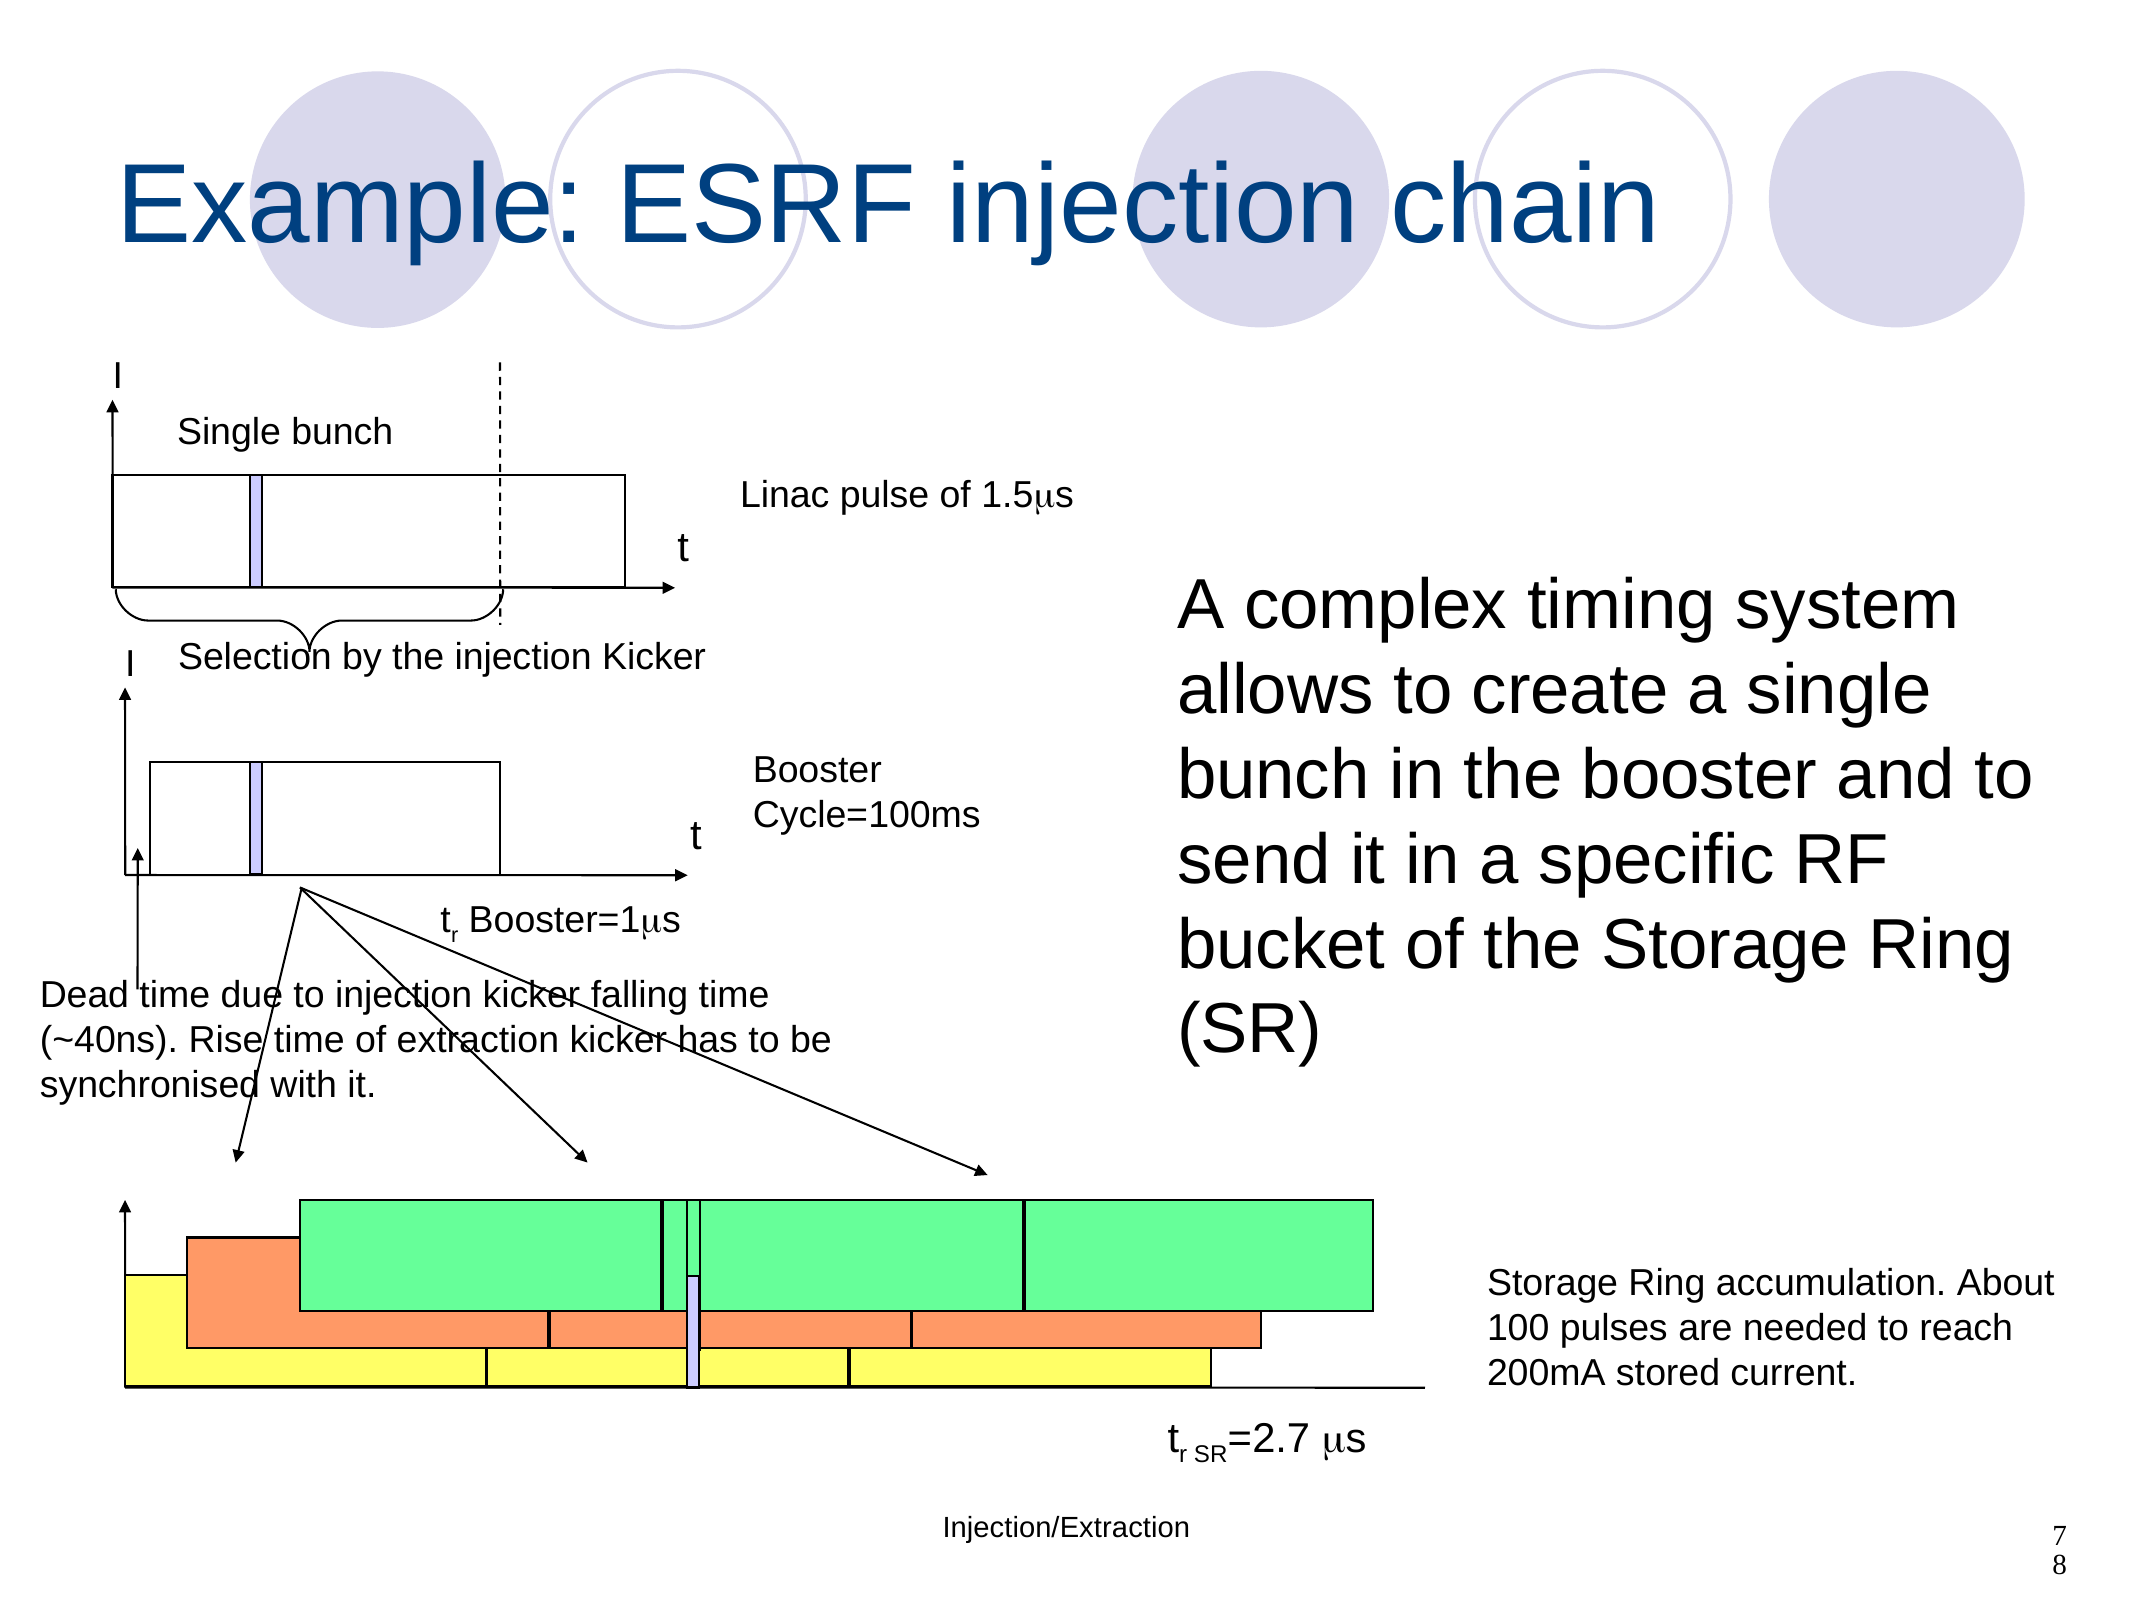

# Example: ESRF injection chain
I
Single bunch
Linac pulse of 1.5s
t
A complex timing system allows to create a single bunch in the booster and to send it in a specific RF bucket of the Storage Ring (SR)
Selection by the injection Kicker
I
Booster
Cycle=100ms
t
tr Booster=1s
Dead time due to injection kicker falling time (~40ns). Rise time of extraction kicker has to be synchronised with it.
Storage Ring accumulation. About 100 pulses are needed to reach 200mA stored current.
tr SR=2.7 s
78